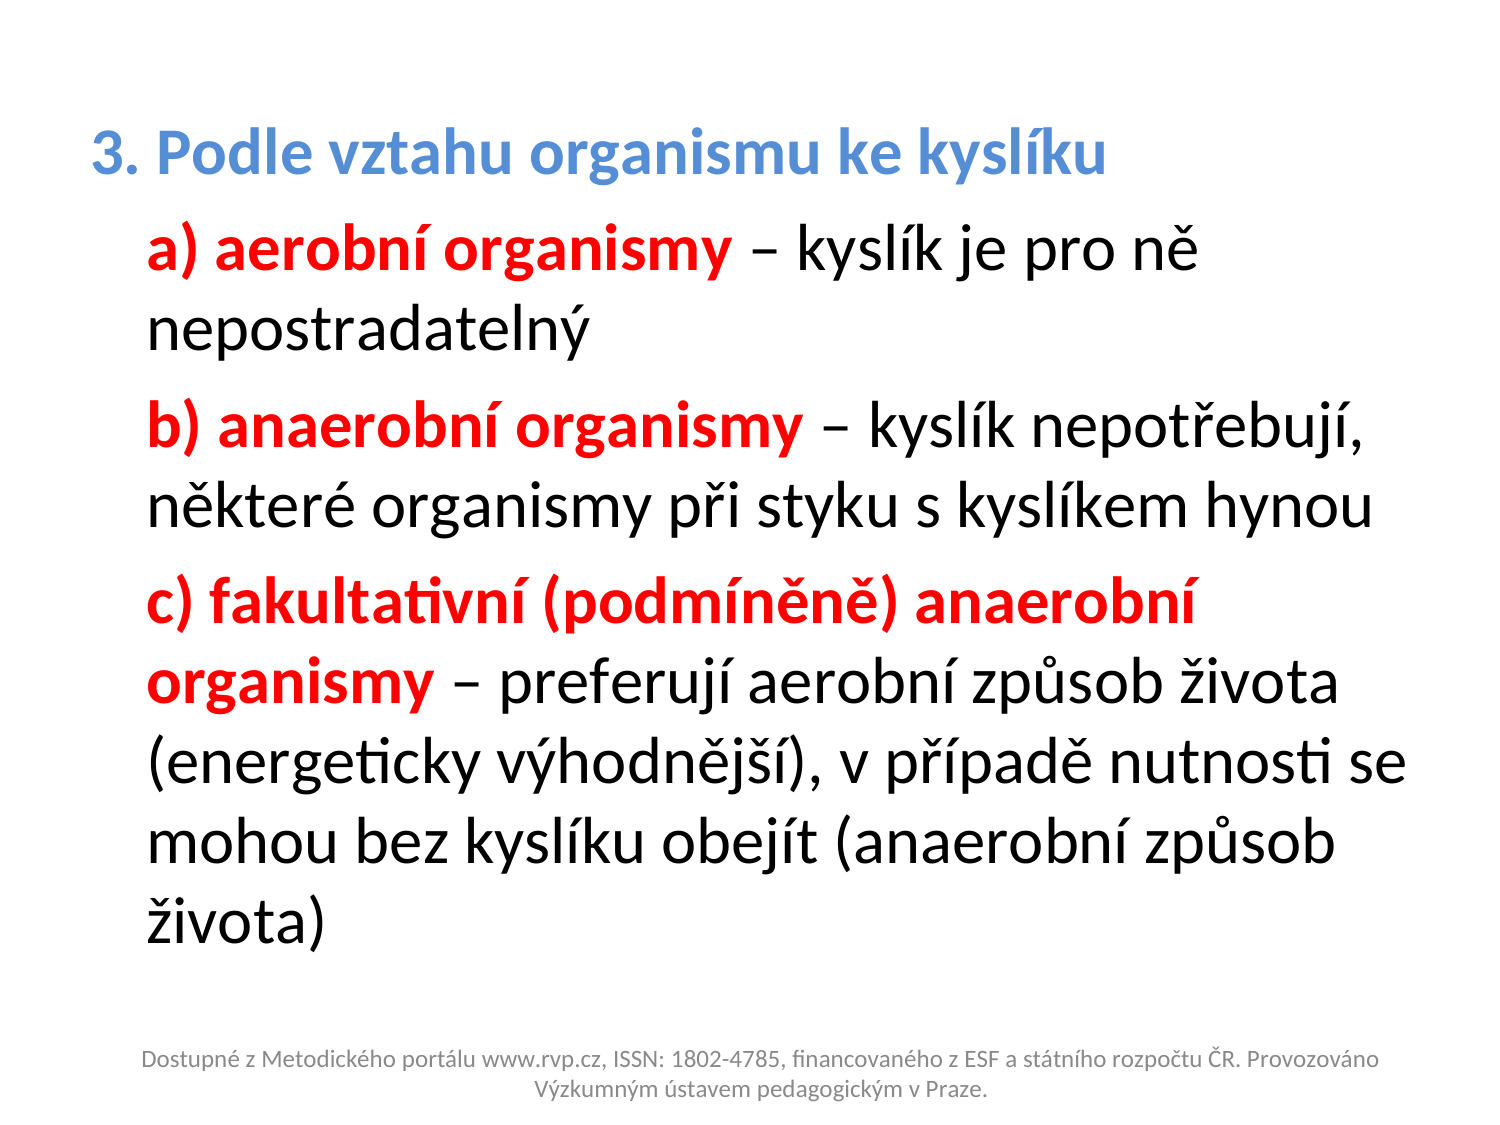

# 3. Podle vztahu organismu ke kyslíku
	a) aerobní organismy – kyslík je pro ně nepostradatelný
	b) anaerobní organismy – kyslík nepotřebují, některé organismy při styku s kyslíkem hynou
	c) fakultativní (podmíněně) anaerobní organismy – preferují aerobní způsob života (energeticky výhodnější), v případě nutnosti se mohou bez kyslíku obejít (anaerobní způsob života)
Dostupné z Metodického portálu www.rvp.cz, ISSN: 1802-4785, financovaného z ESF a státního rozpočtu ČR. Provozováno Výzkumným ústavem pedagogickým v Praze.